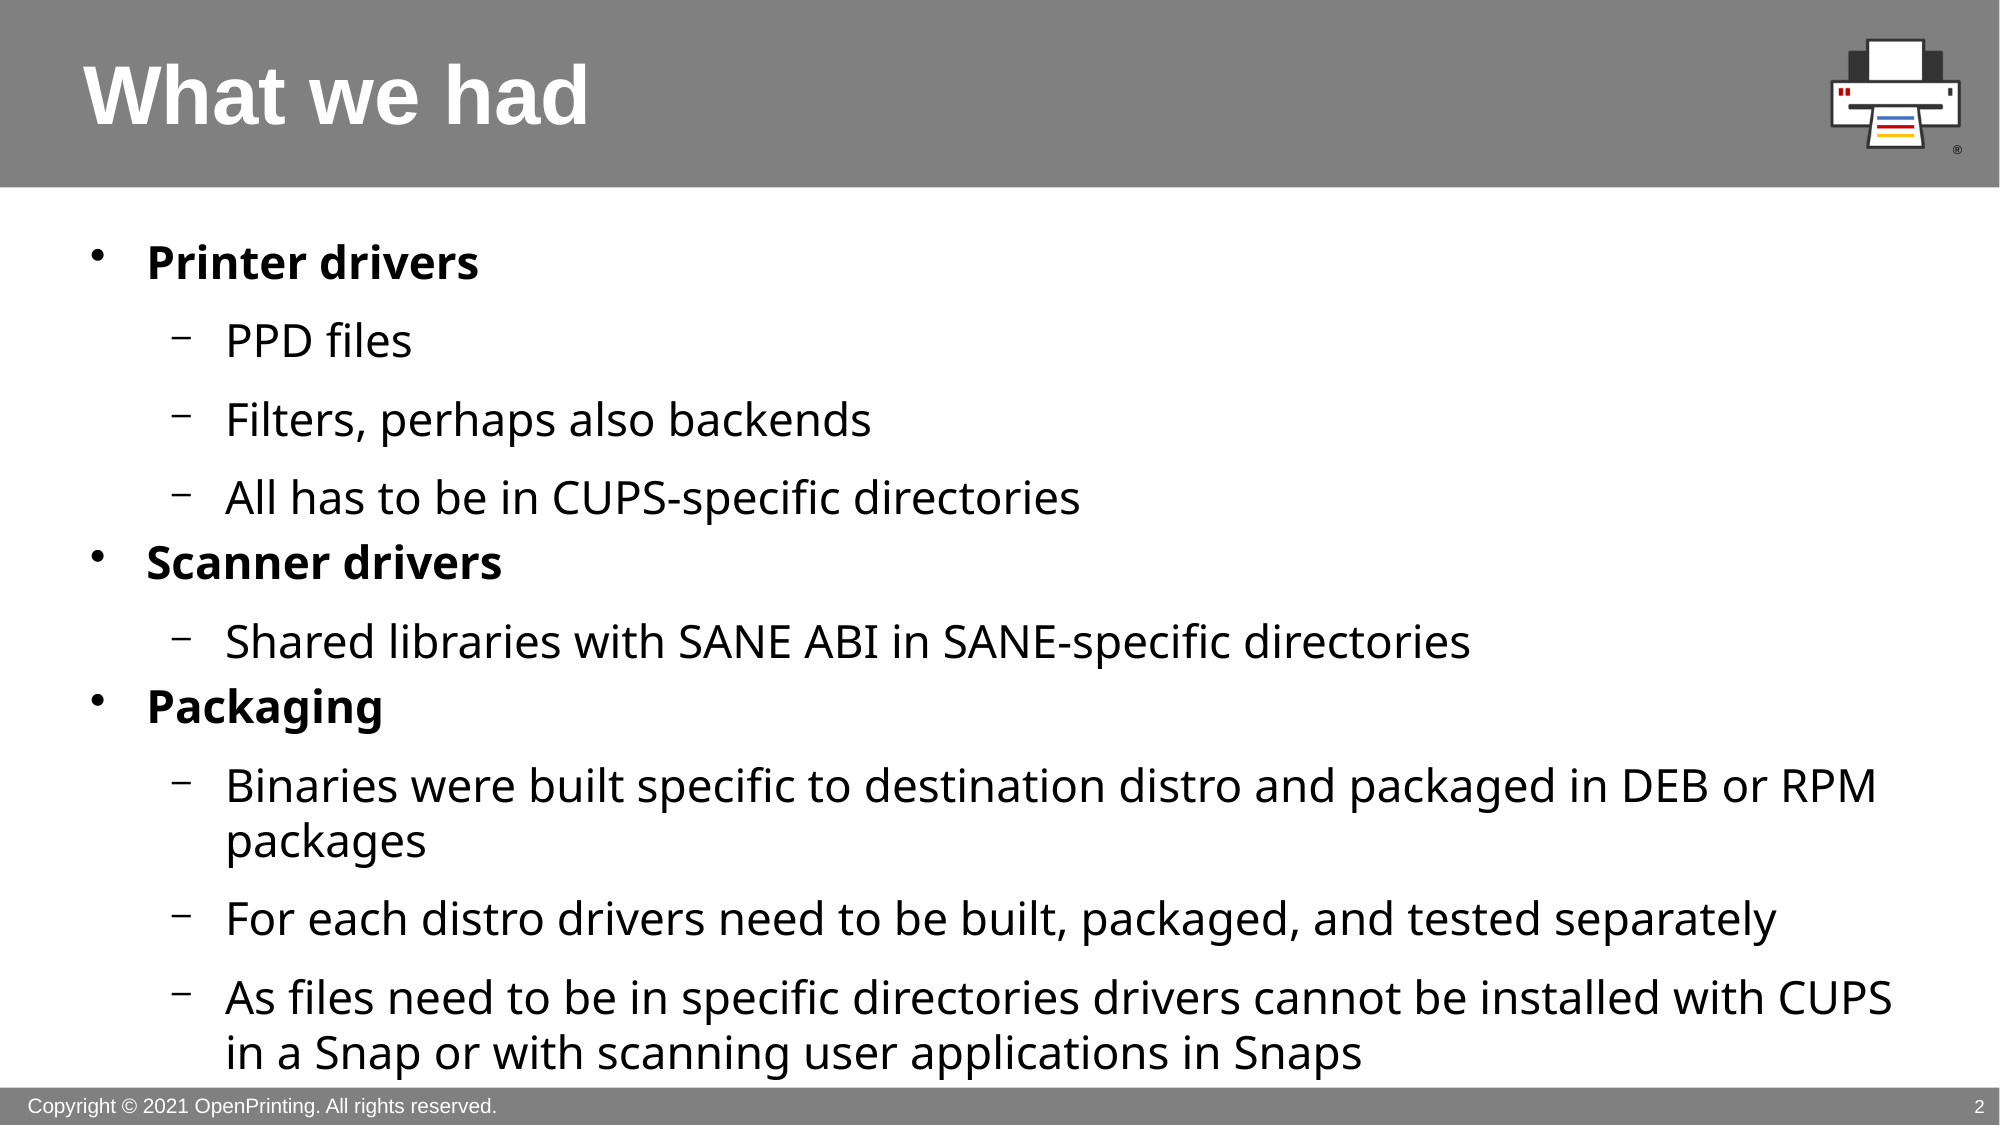

What we had
# Printer drivers
PPD files
Filters, perhaps also backends
All has to be in CUPS-specific directories
Scanner drivers
Shared libraries with SANE ABI in SANE-specific directories
Packaging
Binaries were built specific to destination distro and packaged in DEB or RPM packages
For each distro drivers need to be built, packaged, and tested separately
As files need to be in specific directories drivers cannot be installed with CUPS in a Snap or with scanning user applications in Snaps